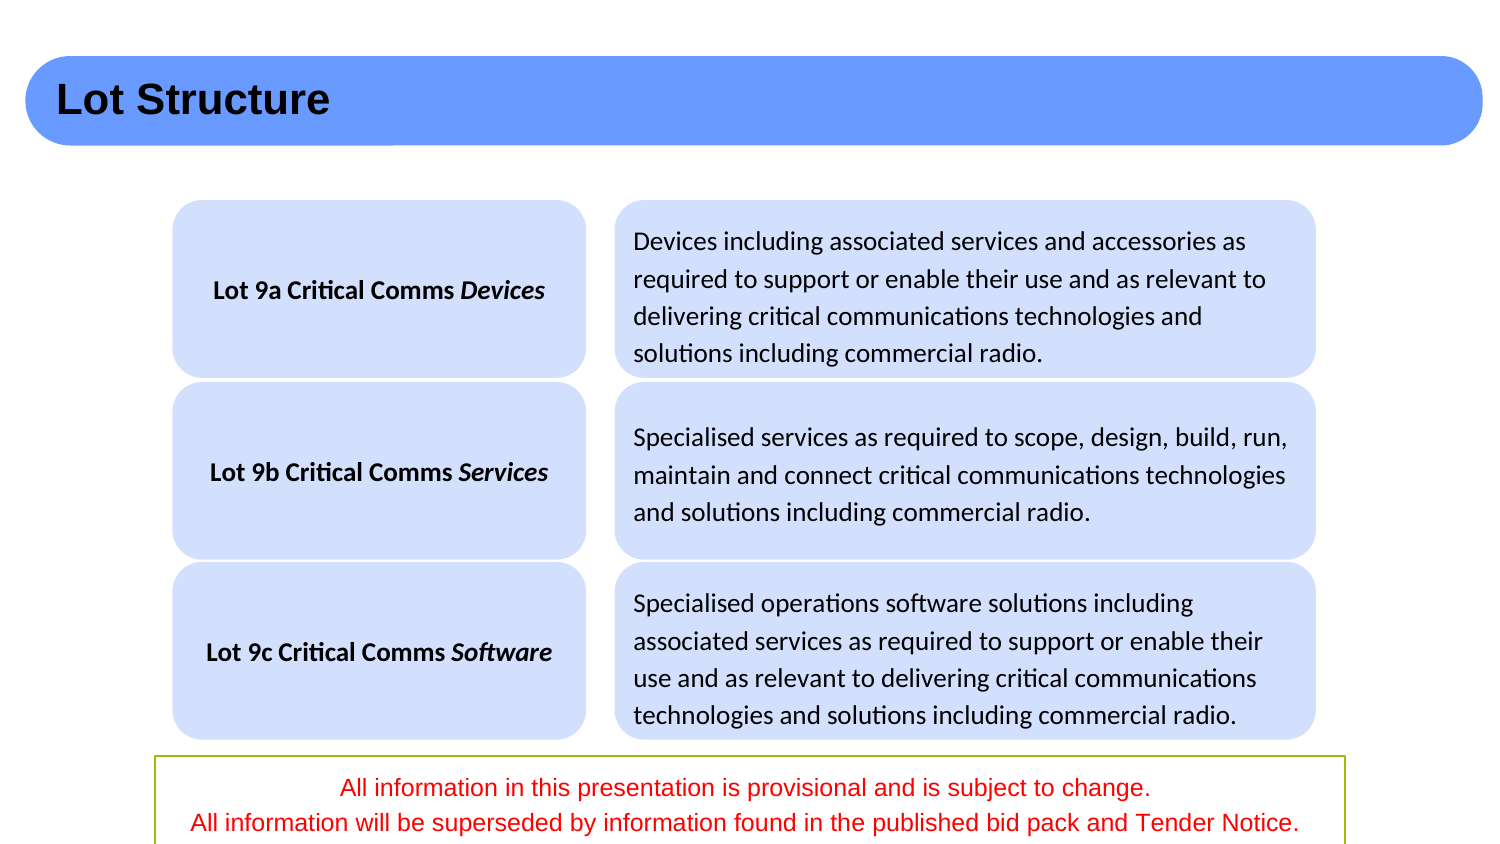

# Lot Structure
Lot 9a Critical Comms Devices
Devices including associated services and accessories as required to support or enable their use and as relevant to delivering critical communications technologies and solutions including commercial radio.
Lot 9b Critical Comms Services
Specialised services as required to scope, design, build, run, maintain and connect critical communications technologies and solutions including commercial radio.
Lot 9c Critical Comms Software
Specialised operations software solutions including associated services as required to support or enable their use and as relevant to delivering critical communications technologies and solutions including commercial radio.
All information in this presentation is provisional and is subject to change.
All information will be superseded by information found in the published bid pack and Tender Notice.